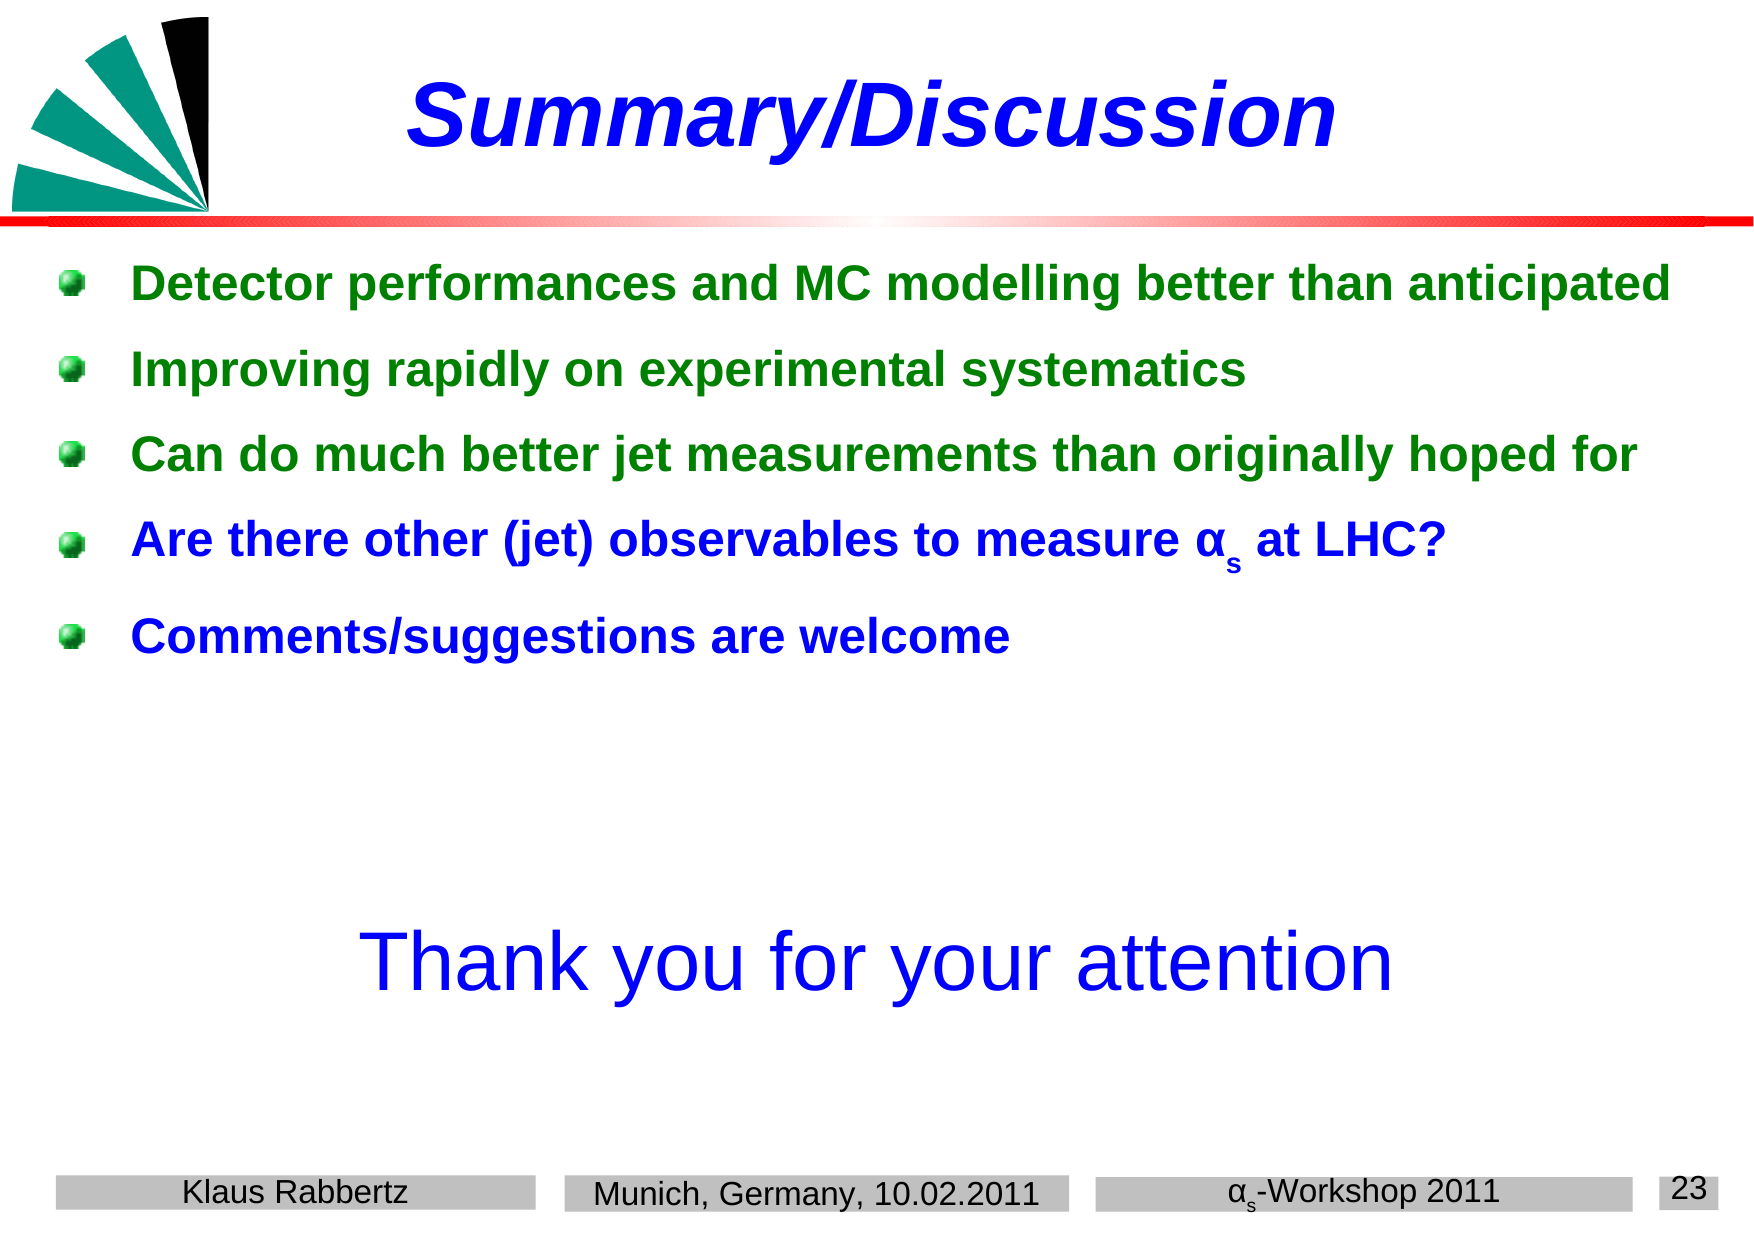

# Summary/Discussion
Detector performances and MC modelling better than anticipated
Improving rapidly on experimental systematics
Can do much better jet measurements than originally hoped for
Are there other (jet) observables to measure αs at LHC?
Comments/suggestions are welcome
Thank you for your attention